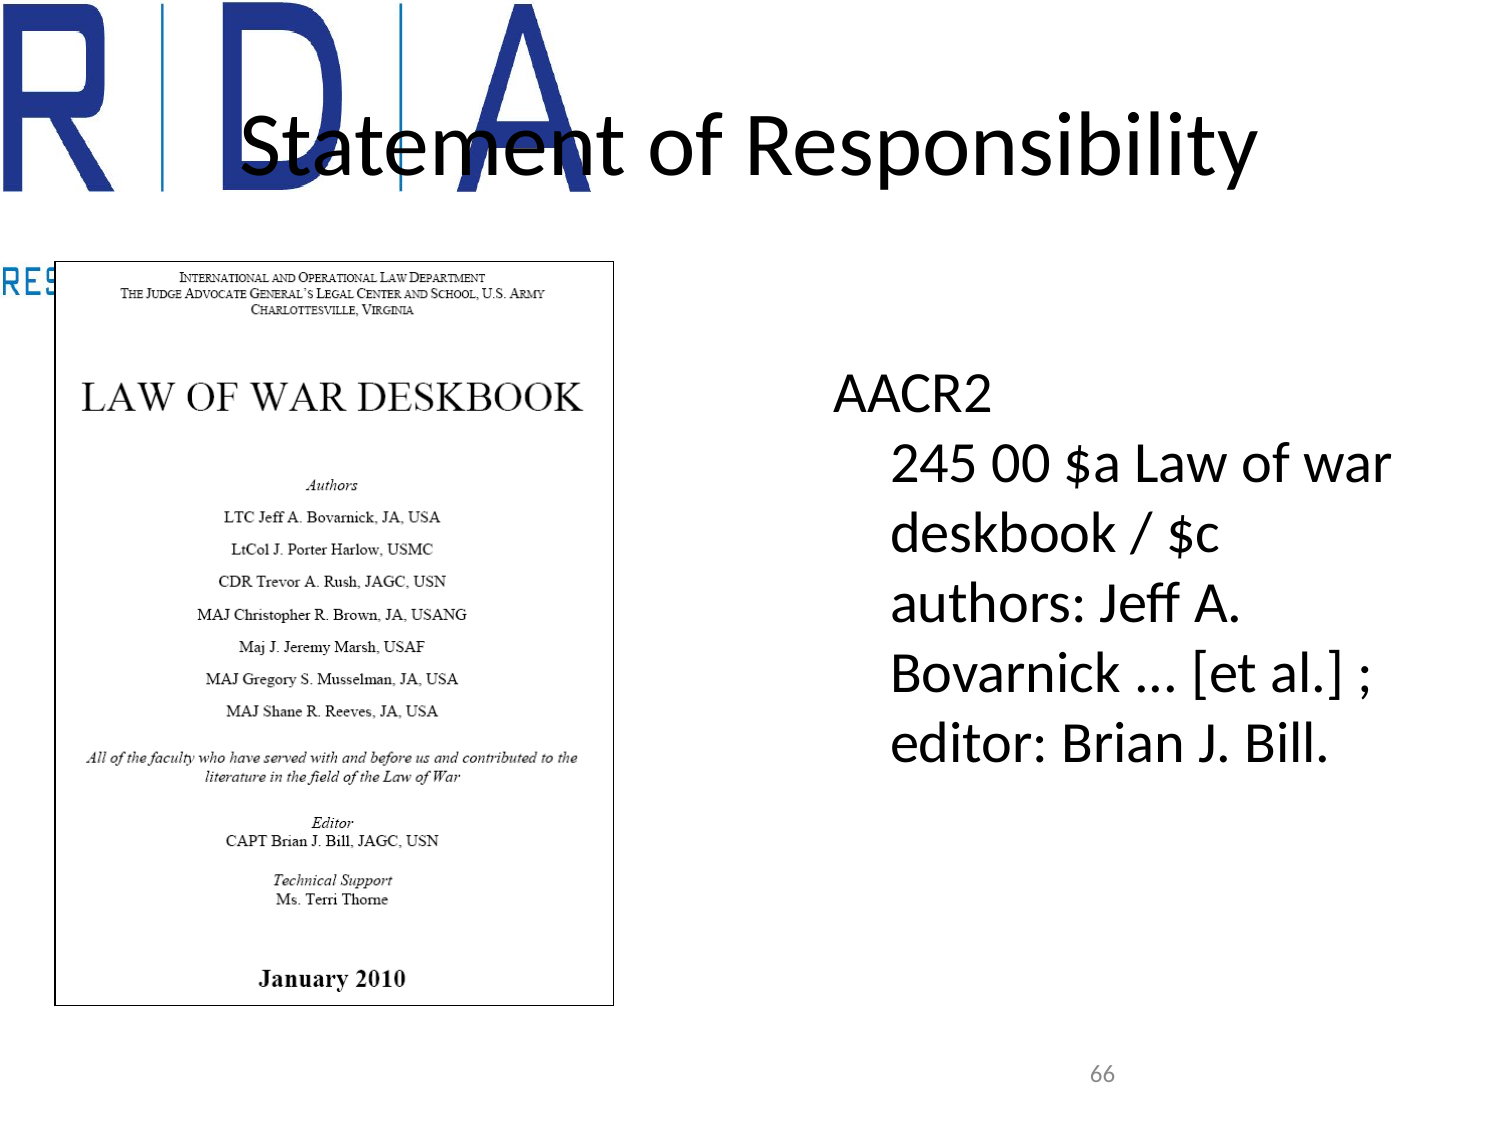

# Statement of Responsibility
AACR2
245 00 $a Law of war deskbook / $c authors: Jeff A. Bovarnick ... [et al.] ; editor: Brian J. Bill.
66